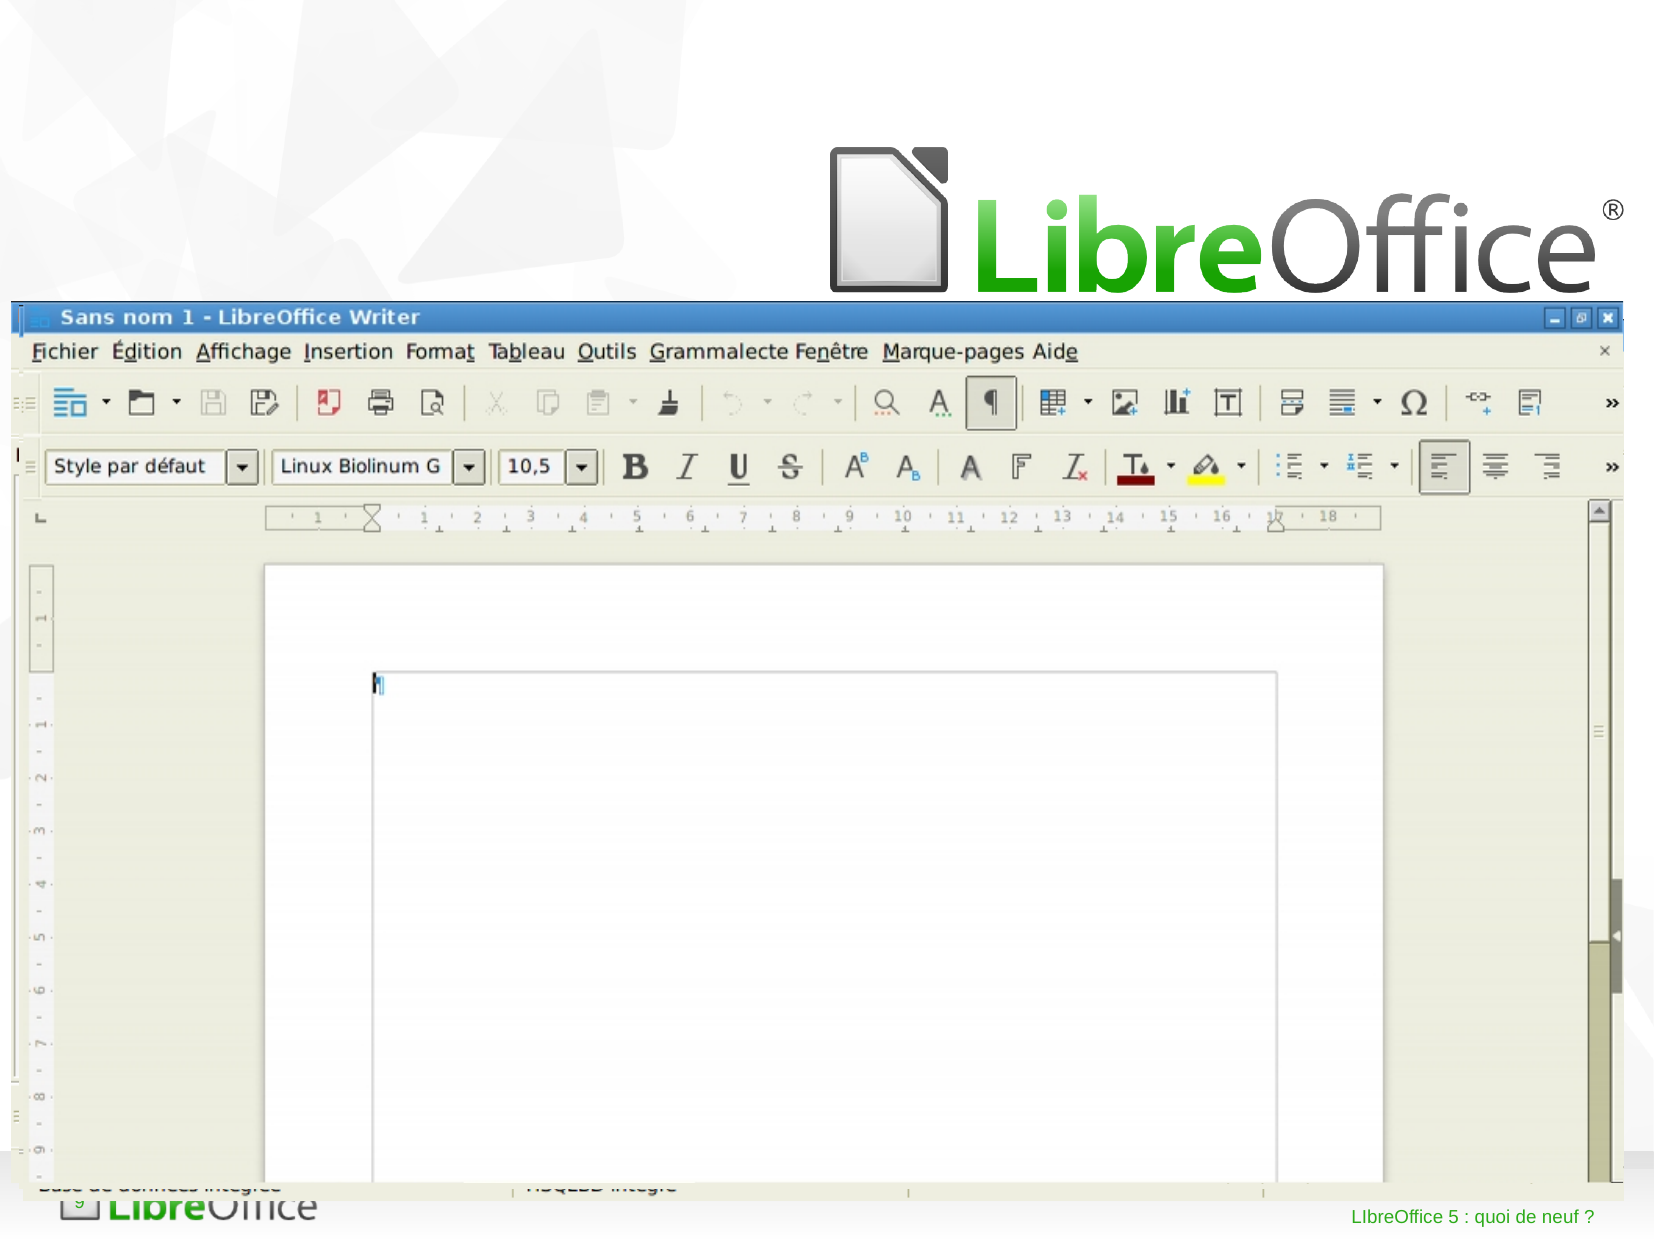

# Les fenêtres des applications
Base
Calc
Draw
Writer
Impress
Math
9
LIbreOffice 5 : quoi de neuf ?